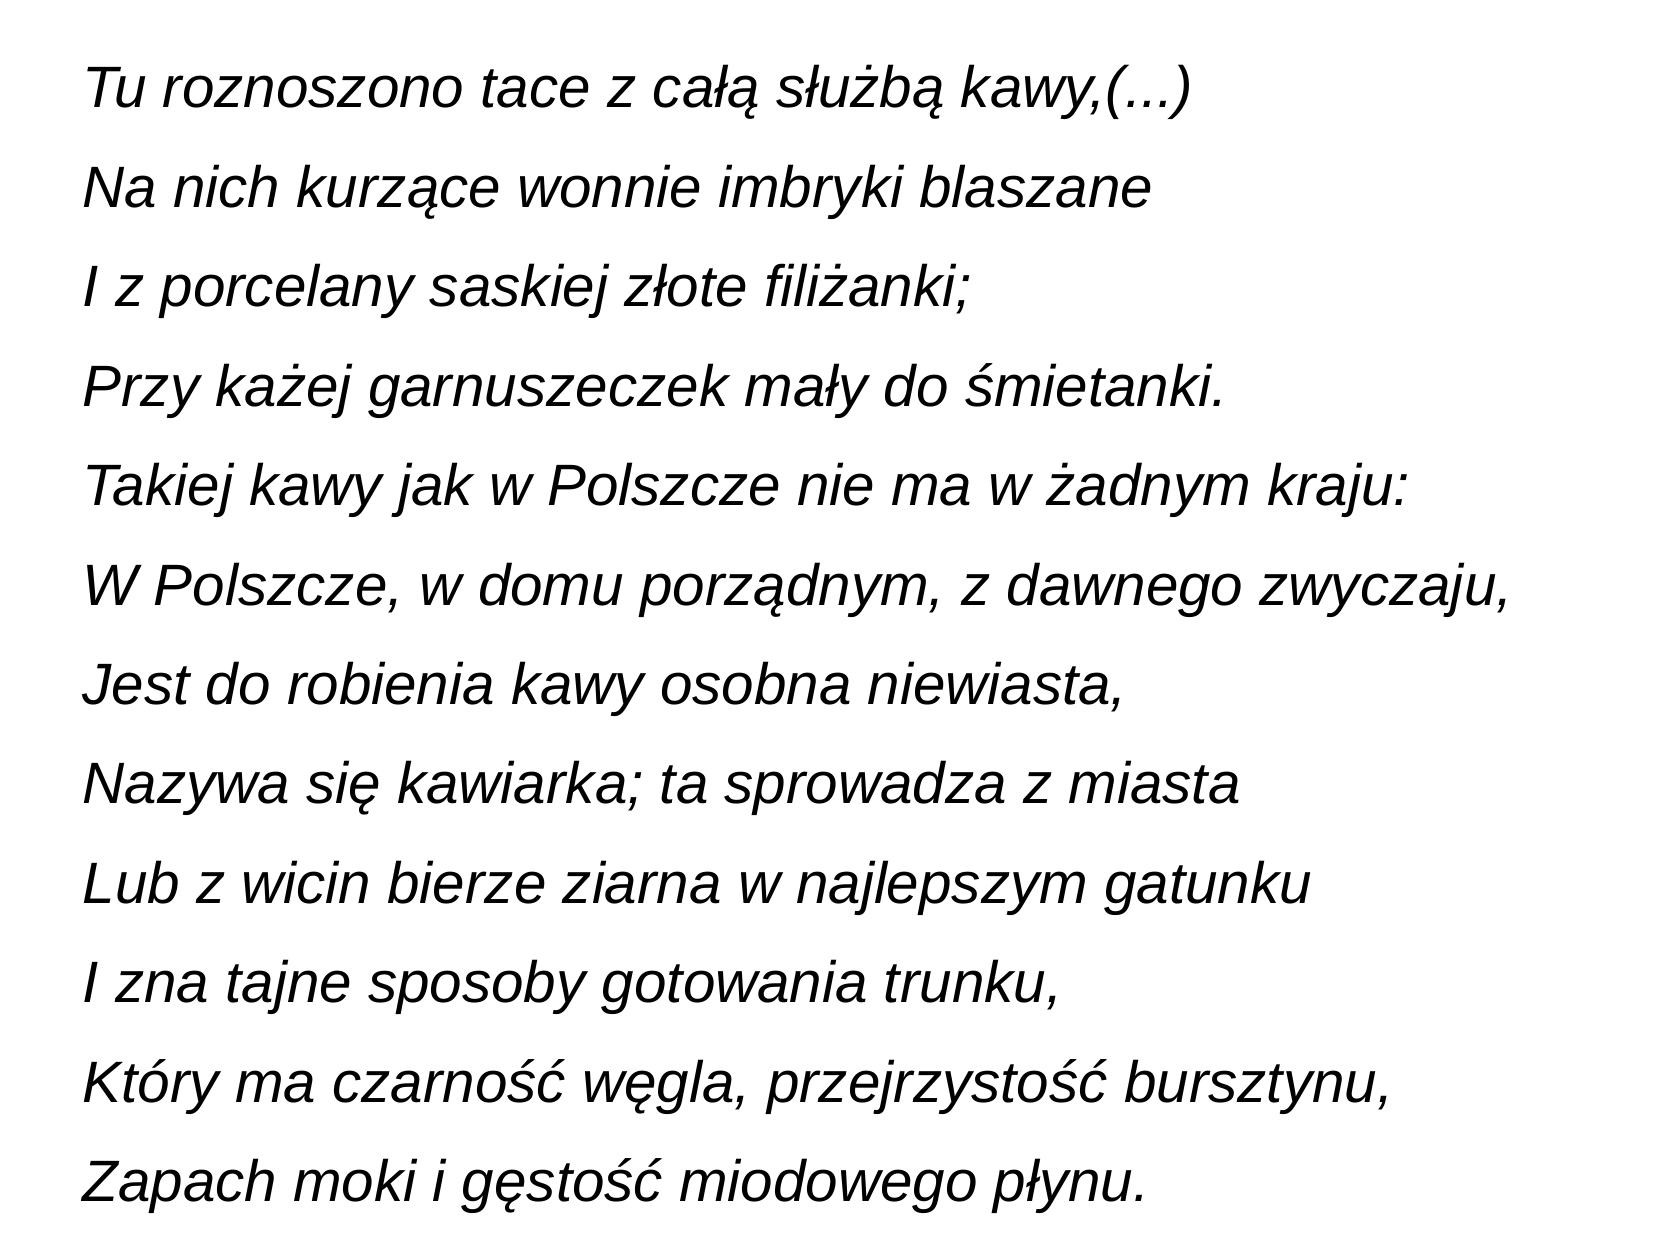

# Tu roznoszono tace z całą służbą kawy,(...)
Na nich kurzące wonnie imbryki blaszane
I z porcelany saskiej złote filiżanki;
Przy każej garnuszeczek mały do śmietanki.
Takiej kawy jak w Polszcze nie ma w żadnym kraju:
W Polszcze, w domu porządnym, z dawnego zwyczaju,
Jest do robienia kawy osobna niewiasta,
Nazywa się kawiarka; ta sprowadza z miasta
Lub z wicin bierze ziarna w najlepszym gatunku
I zna tajne sposoby gotowania trunku,
Który ma czarność węgla, przejrzystość bursztynu,
Zapach moki i gęstość miodowego płynu.